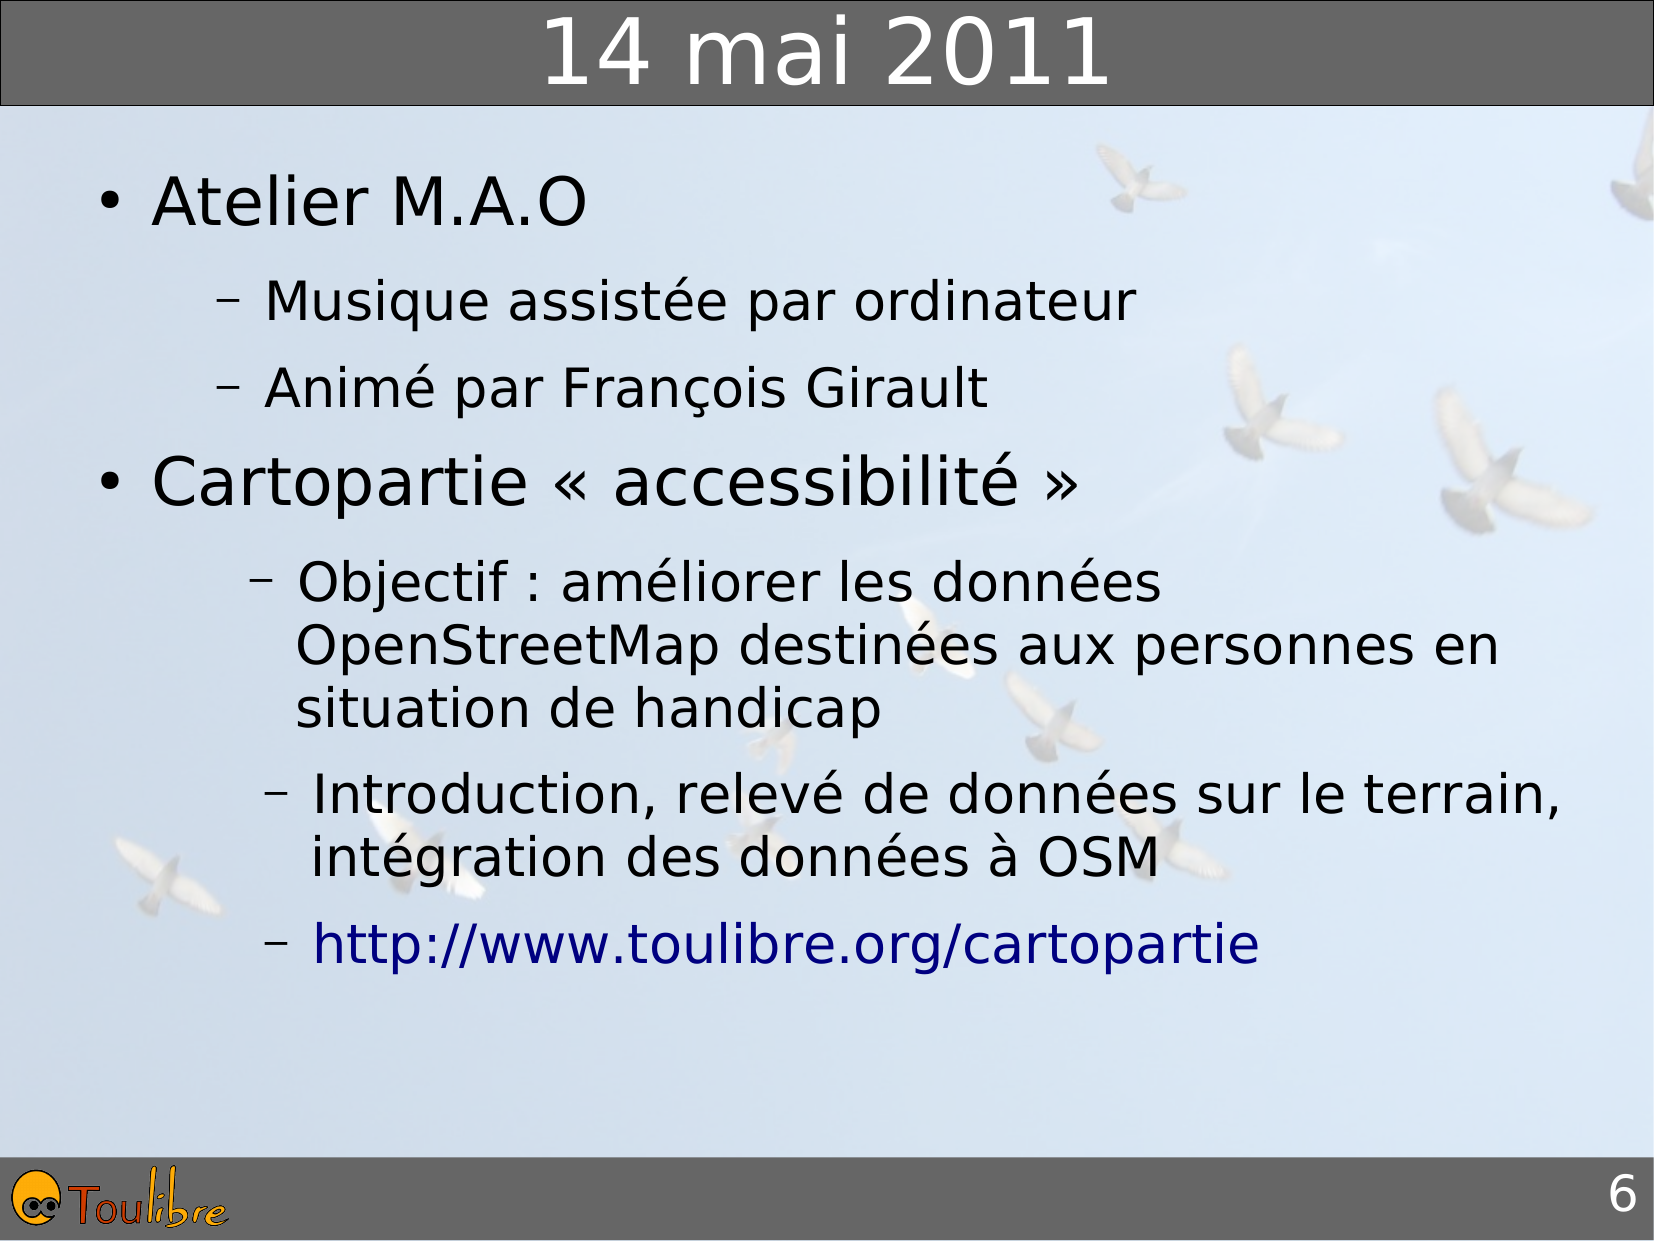

# 14 mai 2011
Atelier M.A.O
Musique assistée par ordinateur
Animé par François Girault
Cartopartie « accessibilité »
Objectif : améliorer les données OpenStreetMap destinées aux personnes en situation de handicap
Introduction, relevé de données sur le terrain, intégration des données à OSM
http://www.toulibre.org/cartopartie